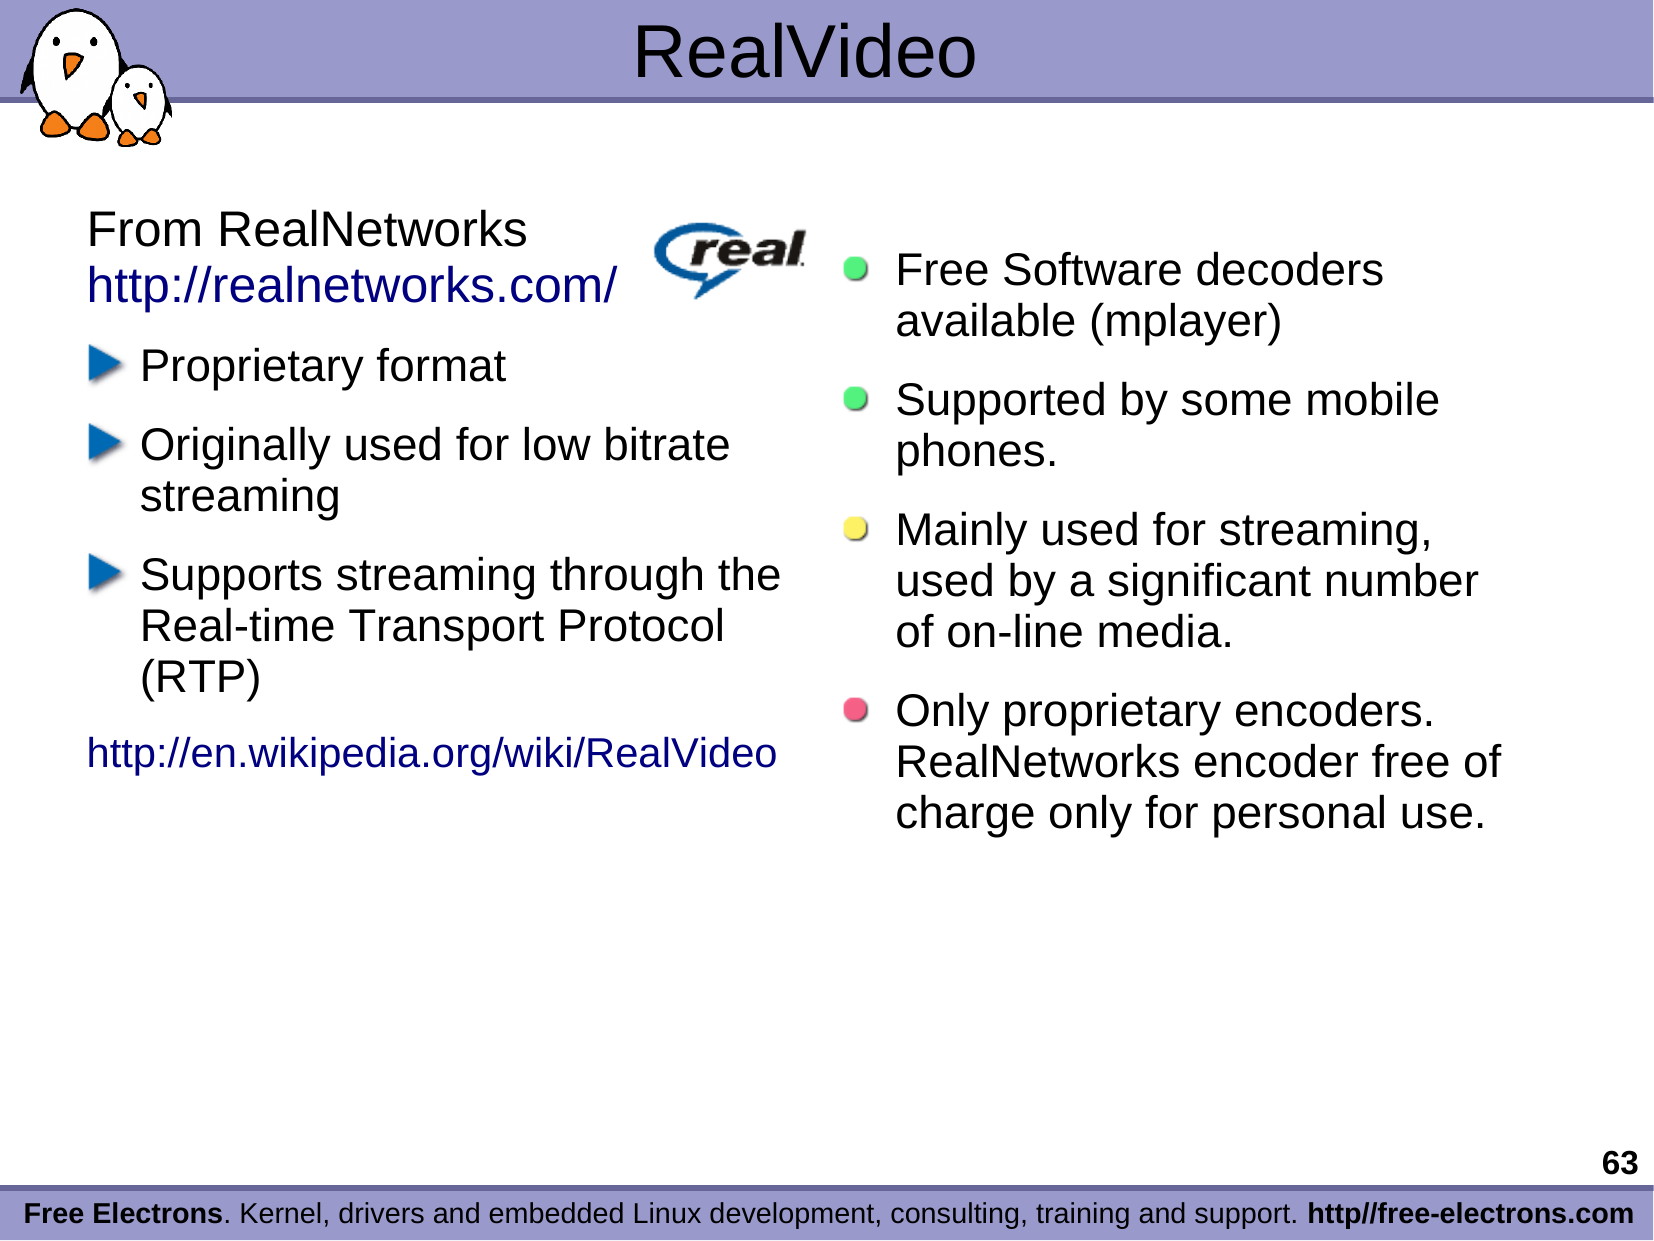

# RealVideo
From RealNetworks
http://realnetworks.com/
Proprietary format
Originally used for low bitrate streaming
Supports streaming through the Real-time Transport Protocol (RTP)
http://en.wikipedia.org/wiki/RealVideo
Free Software decoders available (mplayer)
Supported by some mobile phones.
Mainly used for streaming, used by a significant number of on-line media.
Only proprietary encoders. RealNetworks encoder free of charge only for personal use.